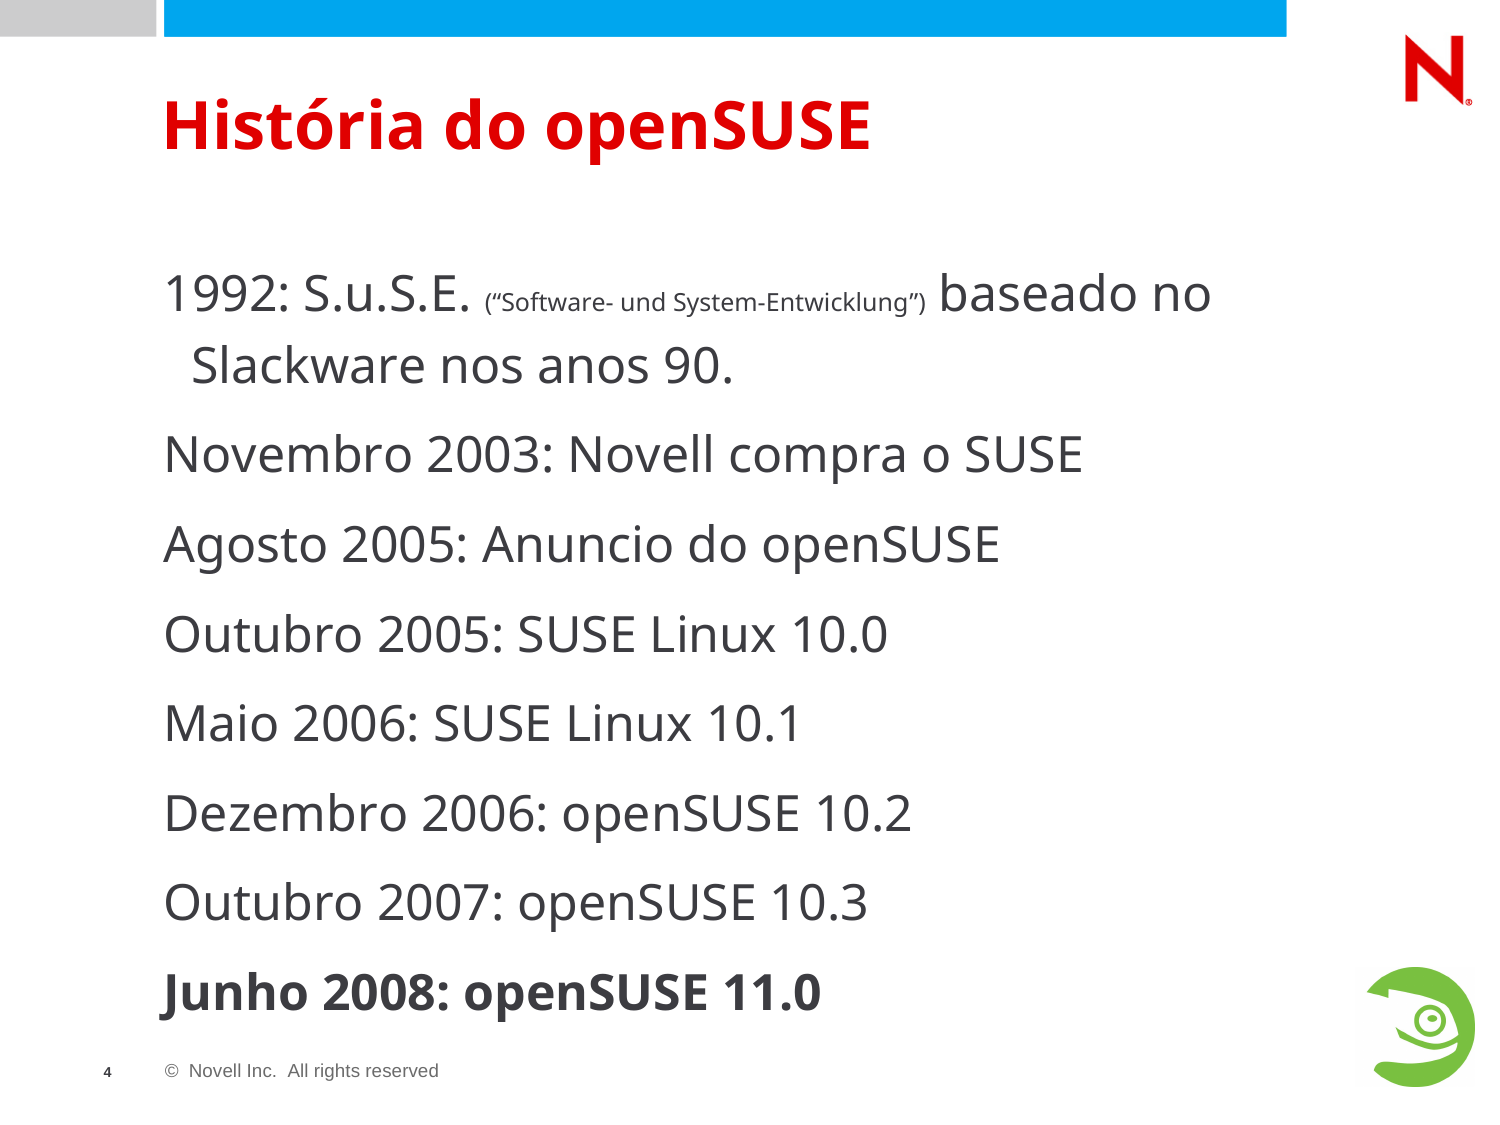

# História do openSUSE
1992: S.u.S.E. (“Software- und System-Entwicklung”) baseado no Slackware nos anos 90.
Novembro 2003: Novell compra o SUSE
Agosto 2005: Anuncio do openSUSE
Outubro 2005: SUSE Linux 10.0
Maio 2006: SUSE Linux 10.1
Dezembro 2006: openSUSE 10.2
Outubro 2007: openSUSE 10.3
Junho 2008: openSUSE 11.0